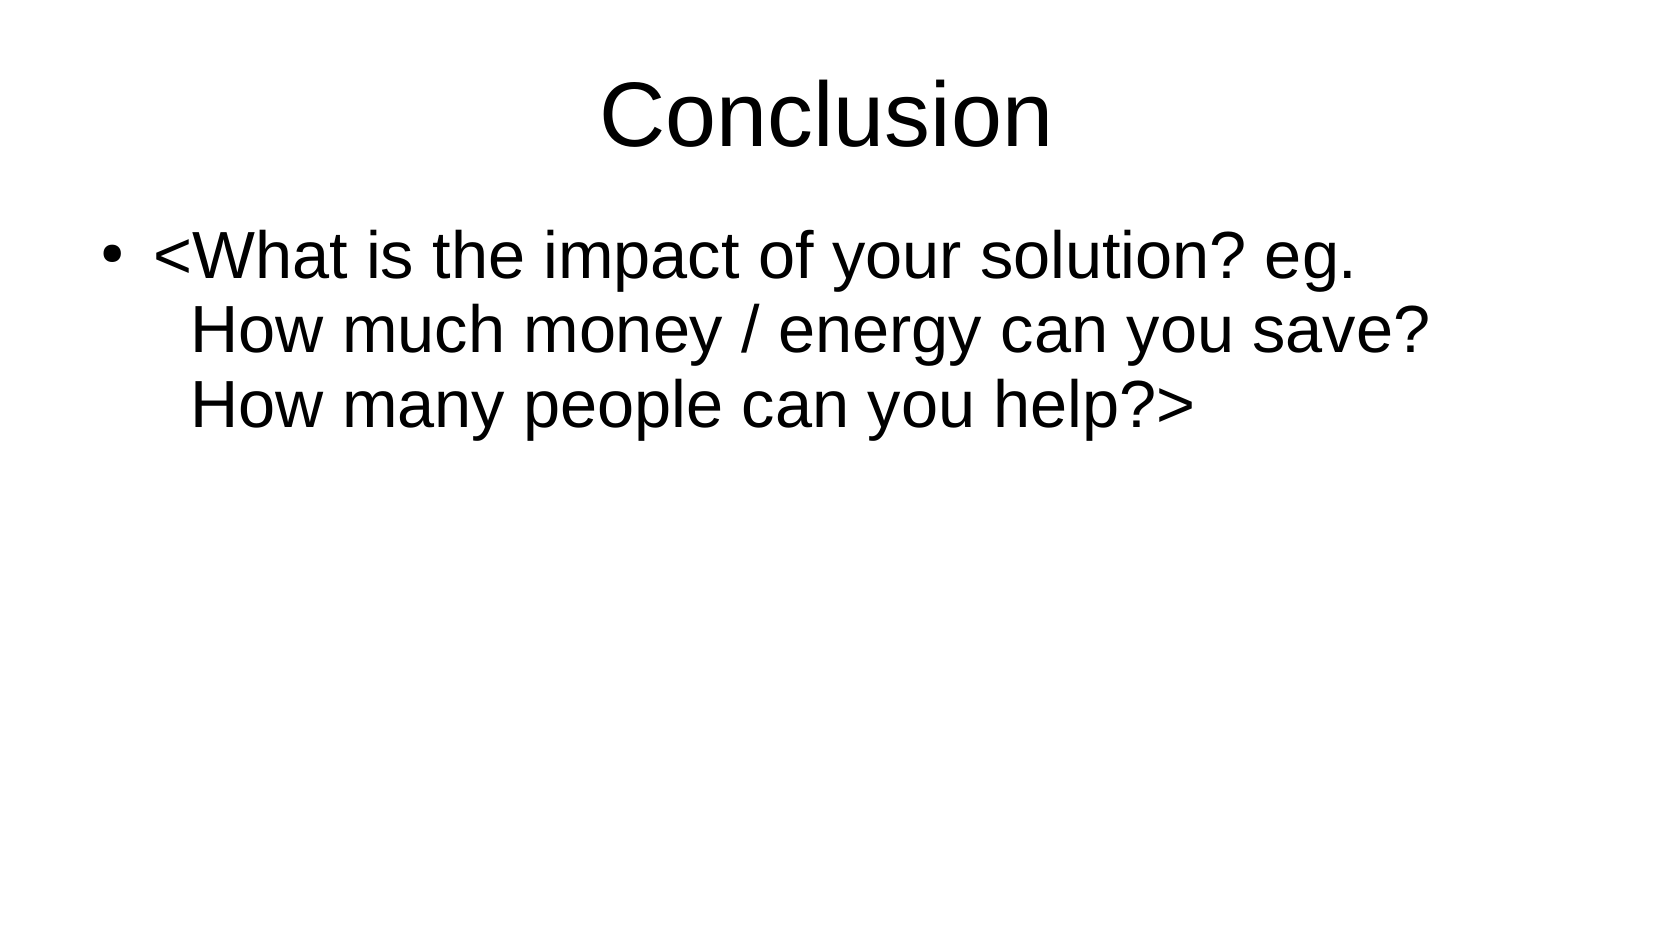

# Conclusion
<What is the impact of your solution? eg.
 How much money / energy can you save?
 How many people can you help?>